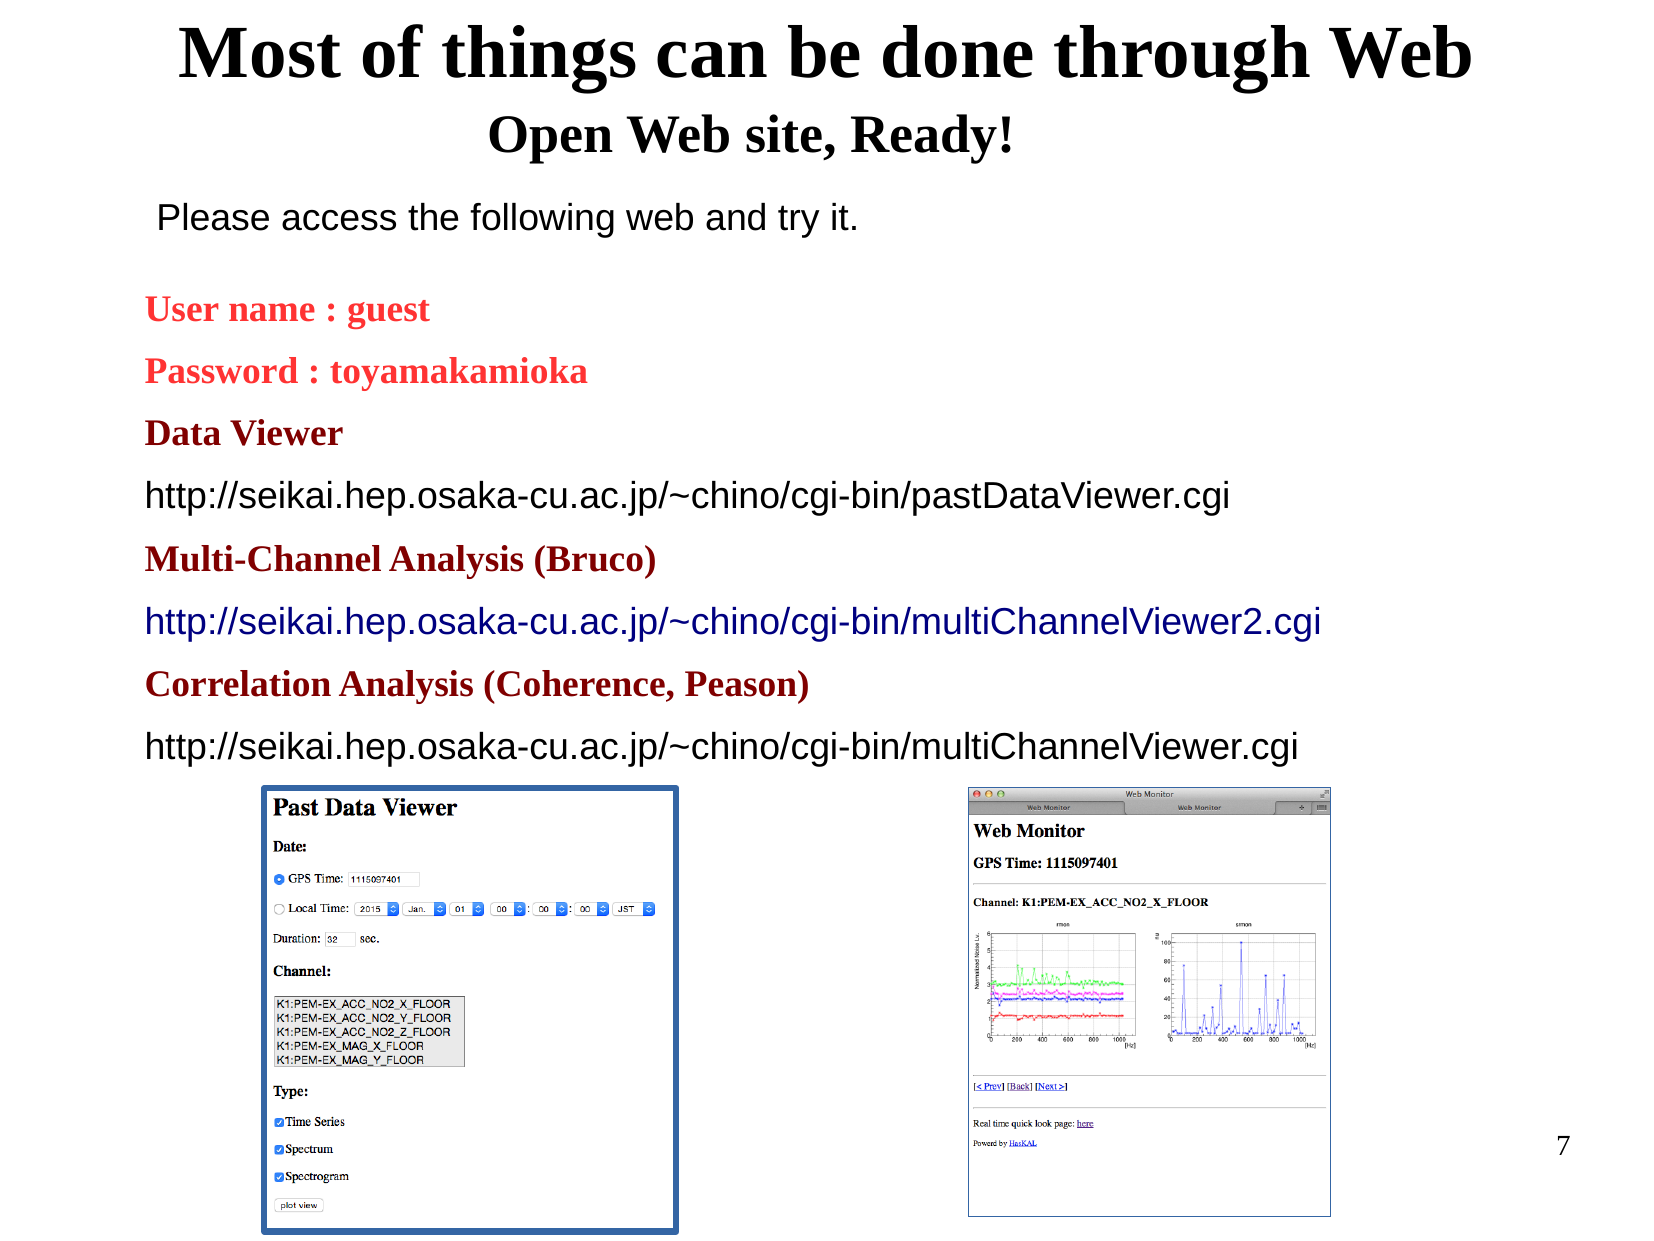

# Most of things can be done through Web
Open Web site, Ready!
Please access the following web and try it.
User name : guest
Password : toyamakamioka
Data Viewer
http://seikai.hep.osaka-cu.ac.jp/~chino/cgi-bin/pastDataViewer.cgi
Multi-Channel Analysis (Bruco)
http://seikai.hep.osaka-cu.ac.jp/~chino/cgi-bin/multiChannelViewer2.cgi
Correlation Analysis (Coherence, Peason)
http://seikai.hep.osaka-cu.ac.jp/~chino/cgi-bin/multiChannelViewer.cgi
7